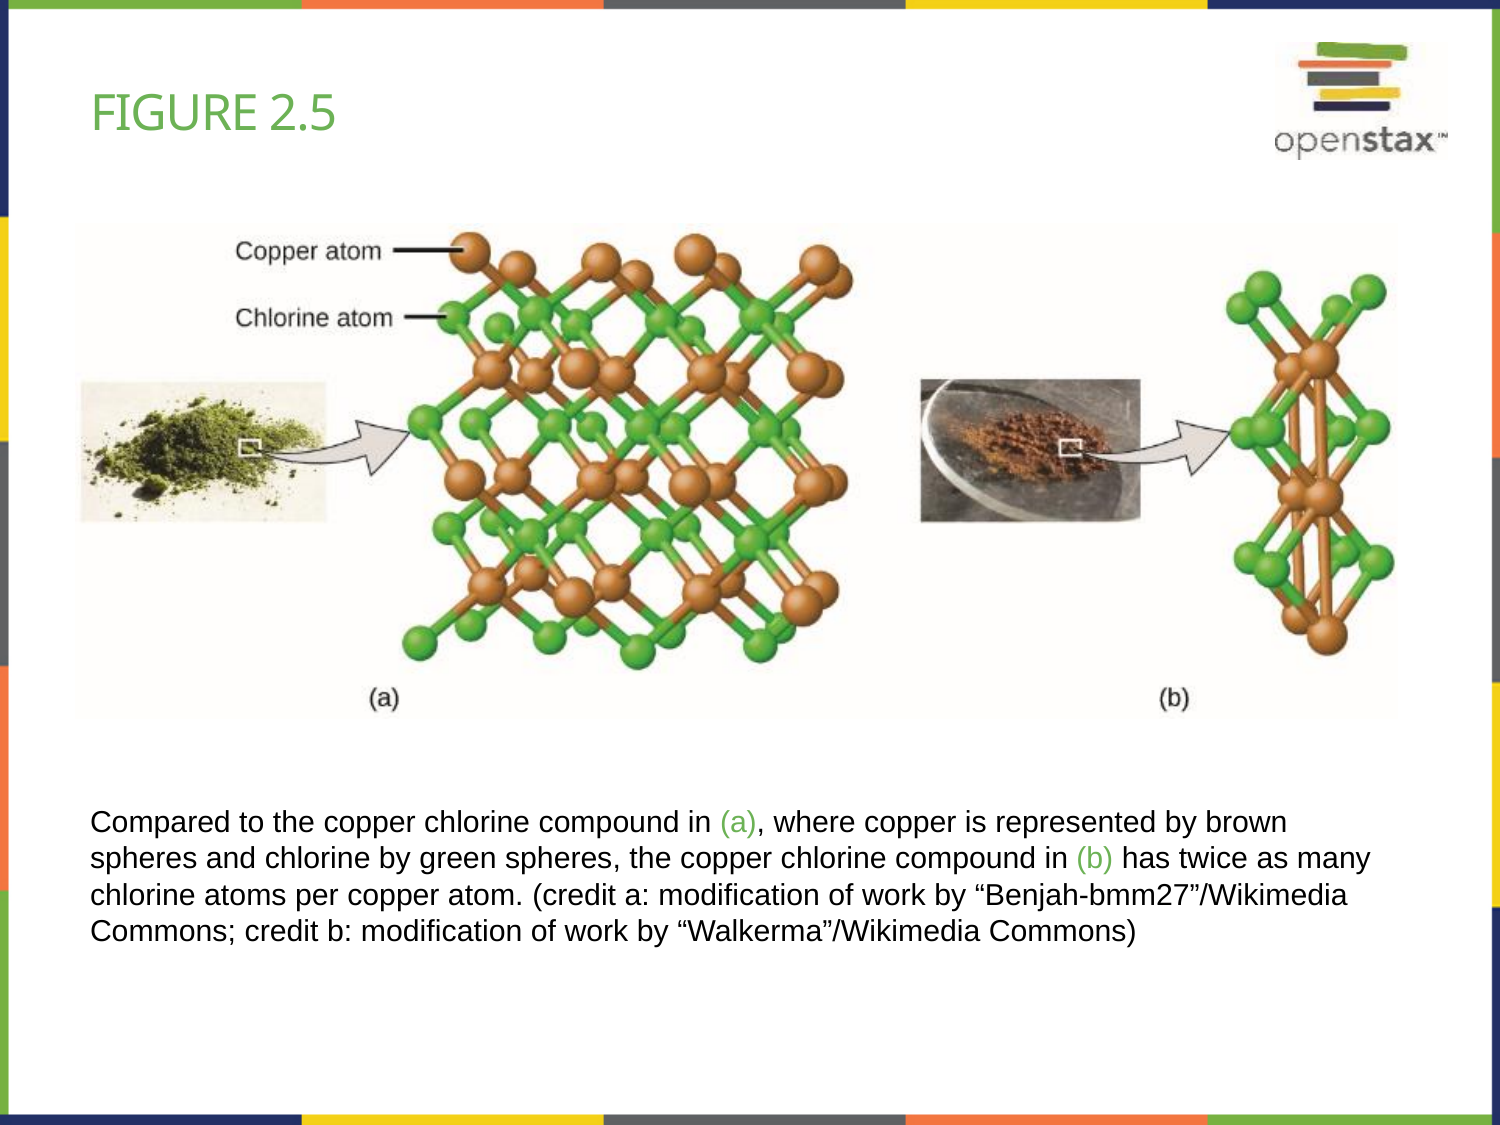

# Figure 2.5
Compared to the copper chlorine compound in (a), where copper is represented by brown spheres and chlorine by green spheres, the copper chlorine compound in (b) has twice as many chlorine atoms per copper atom. (credit a: modification of work by “Benjah-bmm27”/Wikimedia Commons; credit b: modification of work by “Walkerma”/Wikimedia Commons)